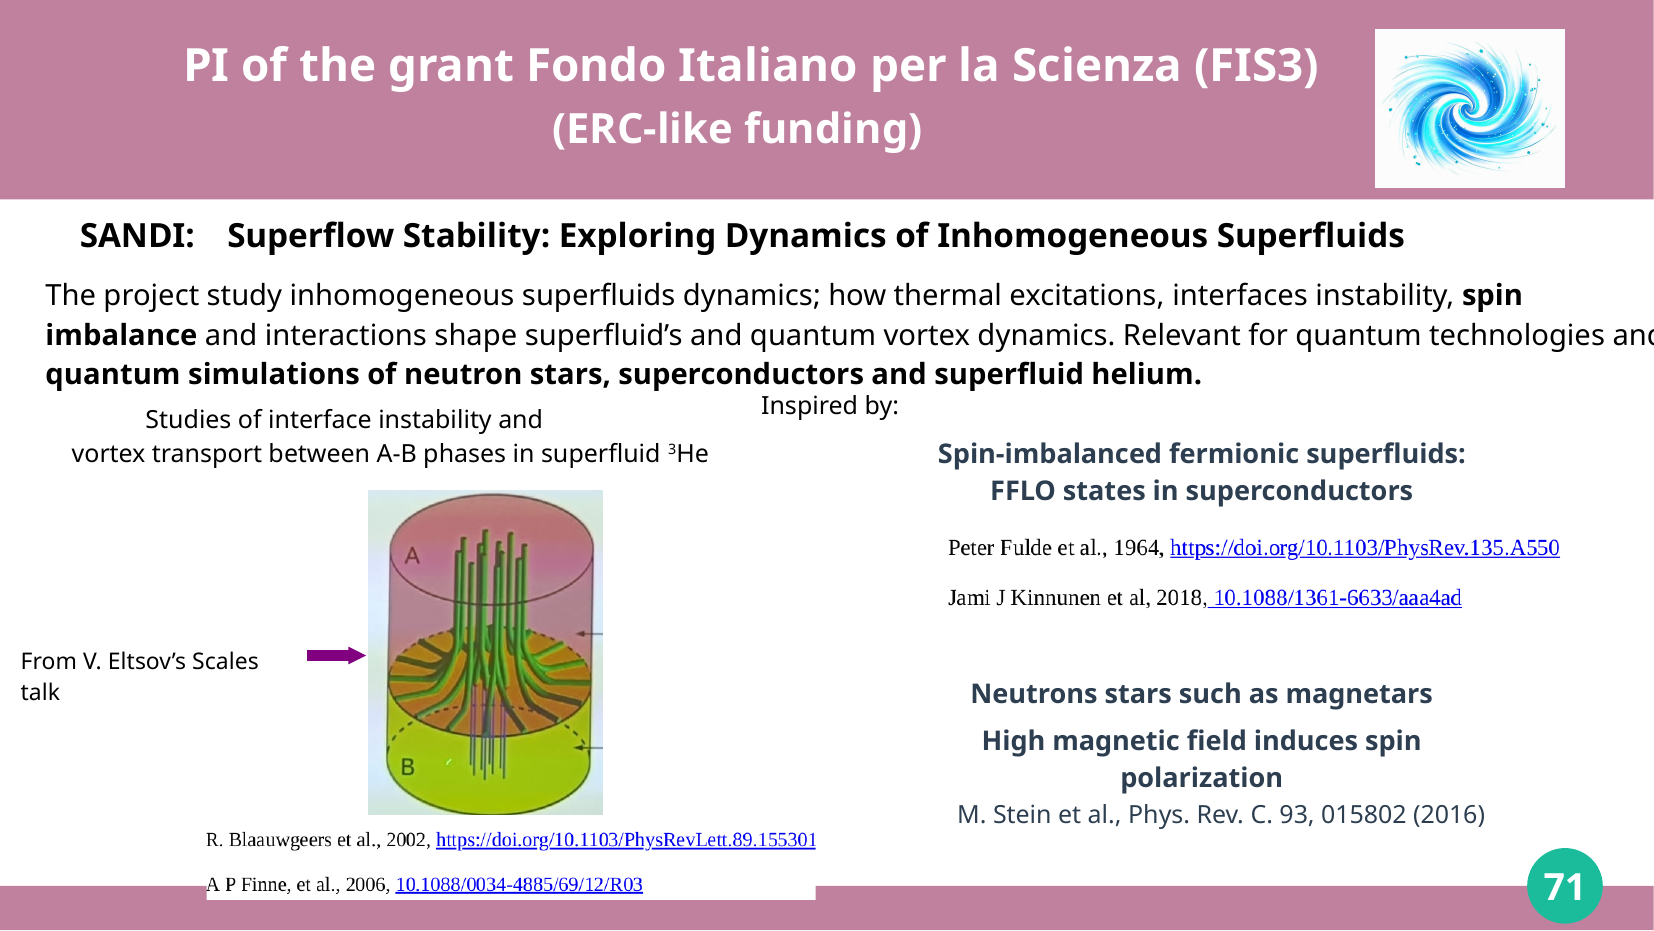

# PI of the grant Fondo Italiano per la Scienza (FIS3) (ERC-like funding)
SANDI:	Superflow Stability: Exploring Dynamics of Inhomogeneous Superfluids
The project study inhomogeneous superfluids dynamics; how thermal excitations, interfaces instability, spin imbalance and interactions shape superfluid’s and quantum vortex dynamics. Relevant for quantum technologies and quantum simulations of neutron stars, superconductors and superfluid helium.
Inspired by:
	Studies of interface instability and
vortex transport between A-B phases in superfluid 3He
Spin-imbalanced fermionic superfluids: FFLO states in superconductors
From V. Eltsov’s Scales talk
Neutrons stars such as magnetars
High magnetic field induces spin polarization
M. Stein et al., Phys. Rev. C. 93, 015802 (2016)